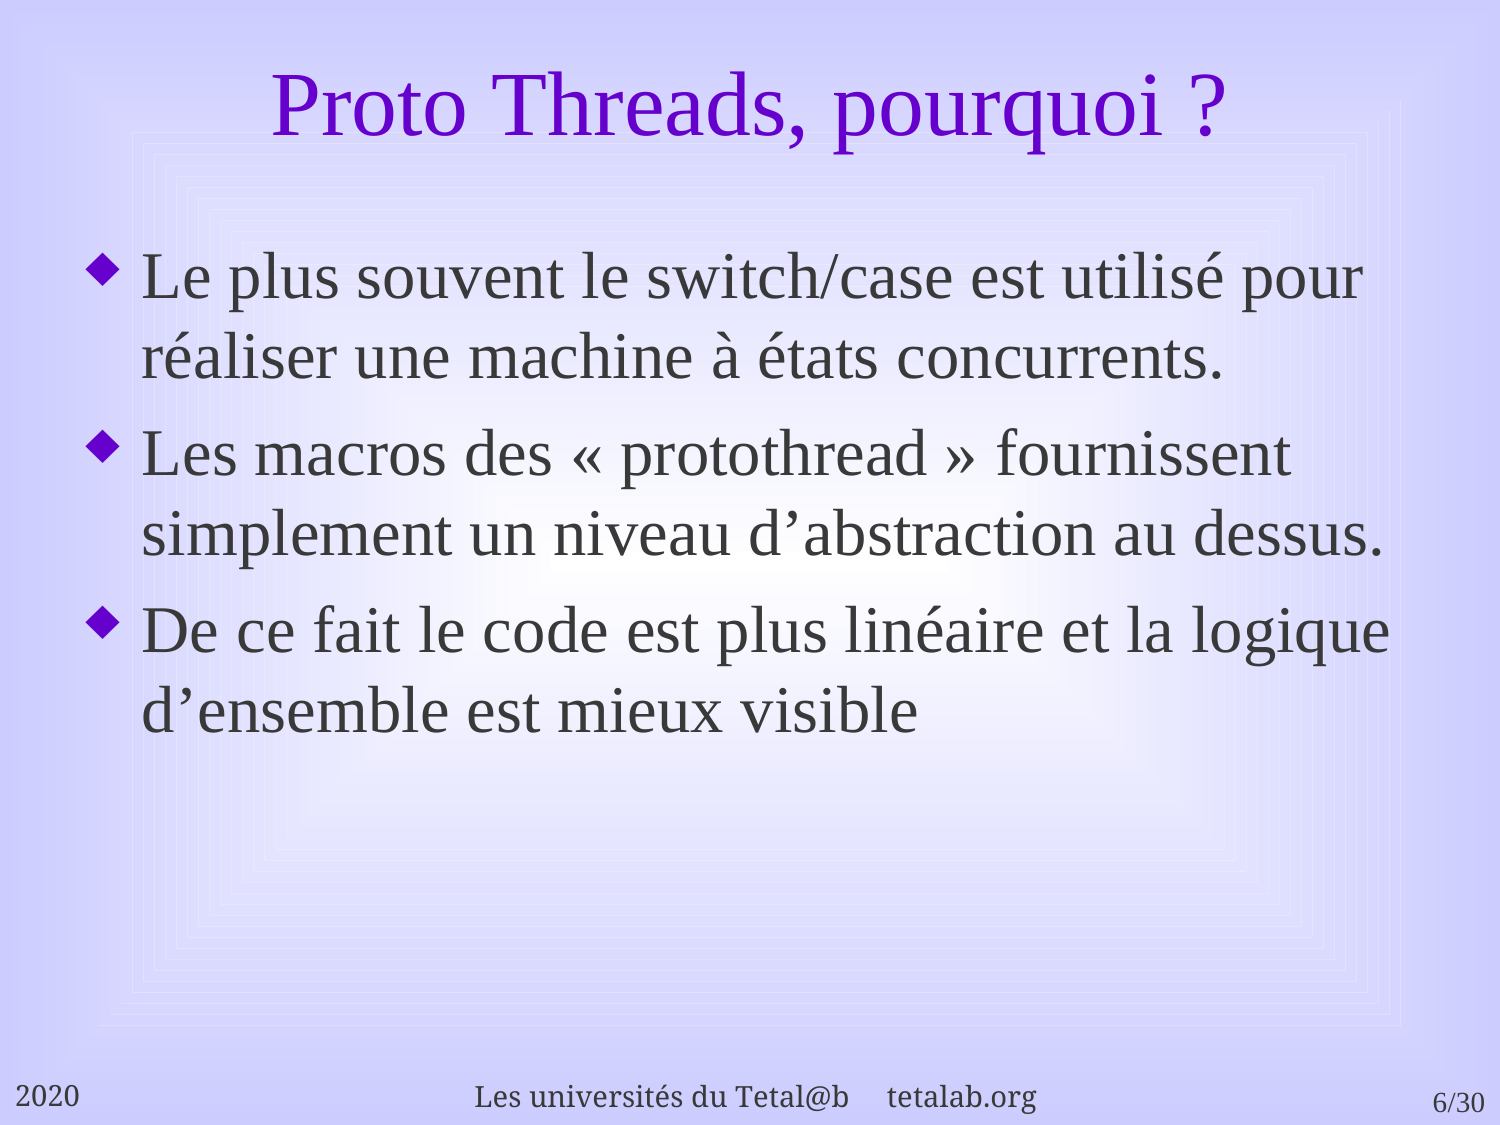

# Proto Threads, pourquoi ?
Le plus souvent le switch/case est utilisé pour réaliser une machine à états concurrents.
Les macros des « protothread » fournissent simplement un niveau d’abstraction au dessus.
De ce fait le code est plus linéaire et la logique d’ensemble est mieux visible
2020
Les universités du Tetal@b tetalab.org
6